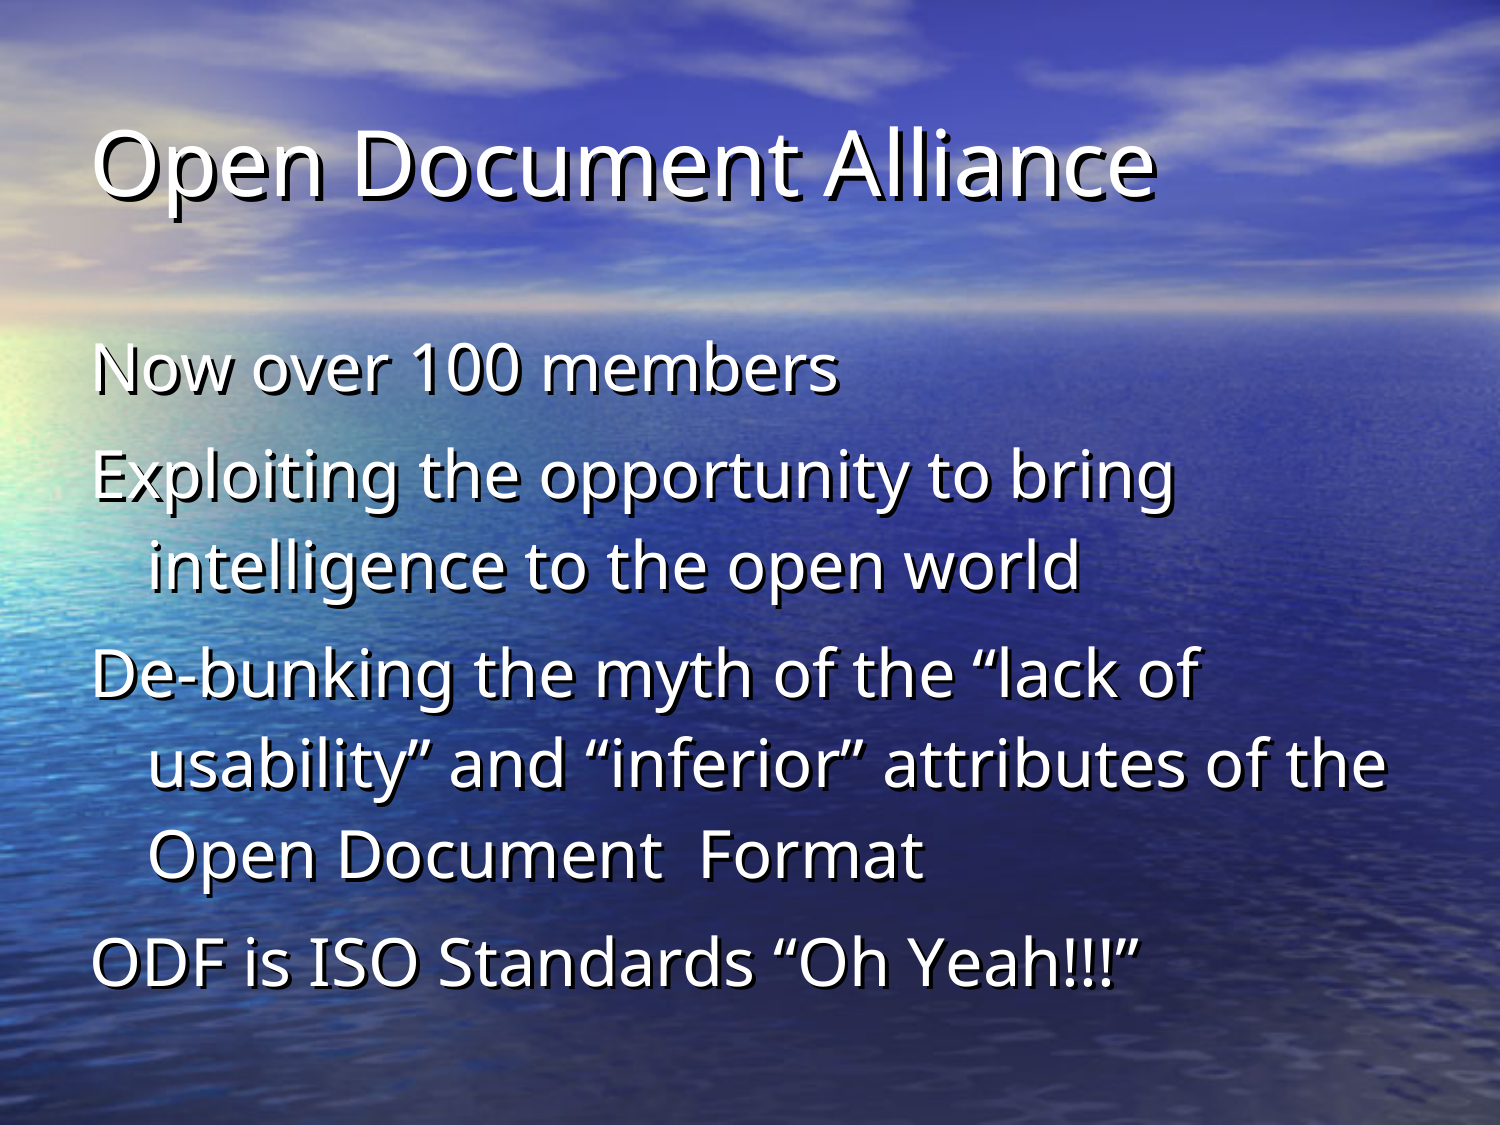

# Open Document Alliance
Now over 100 members
Exploiting the opportunity to bring intelligence to the open world
De-bunking the myth of the “lack of usability” and “inferior” attributes of the Open Document Format
ODF is ISO Standards “Oh Yeah!!!”